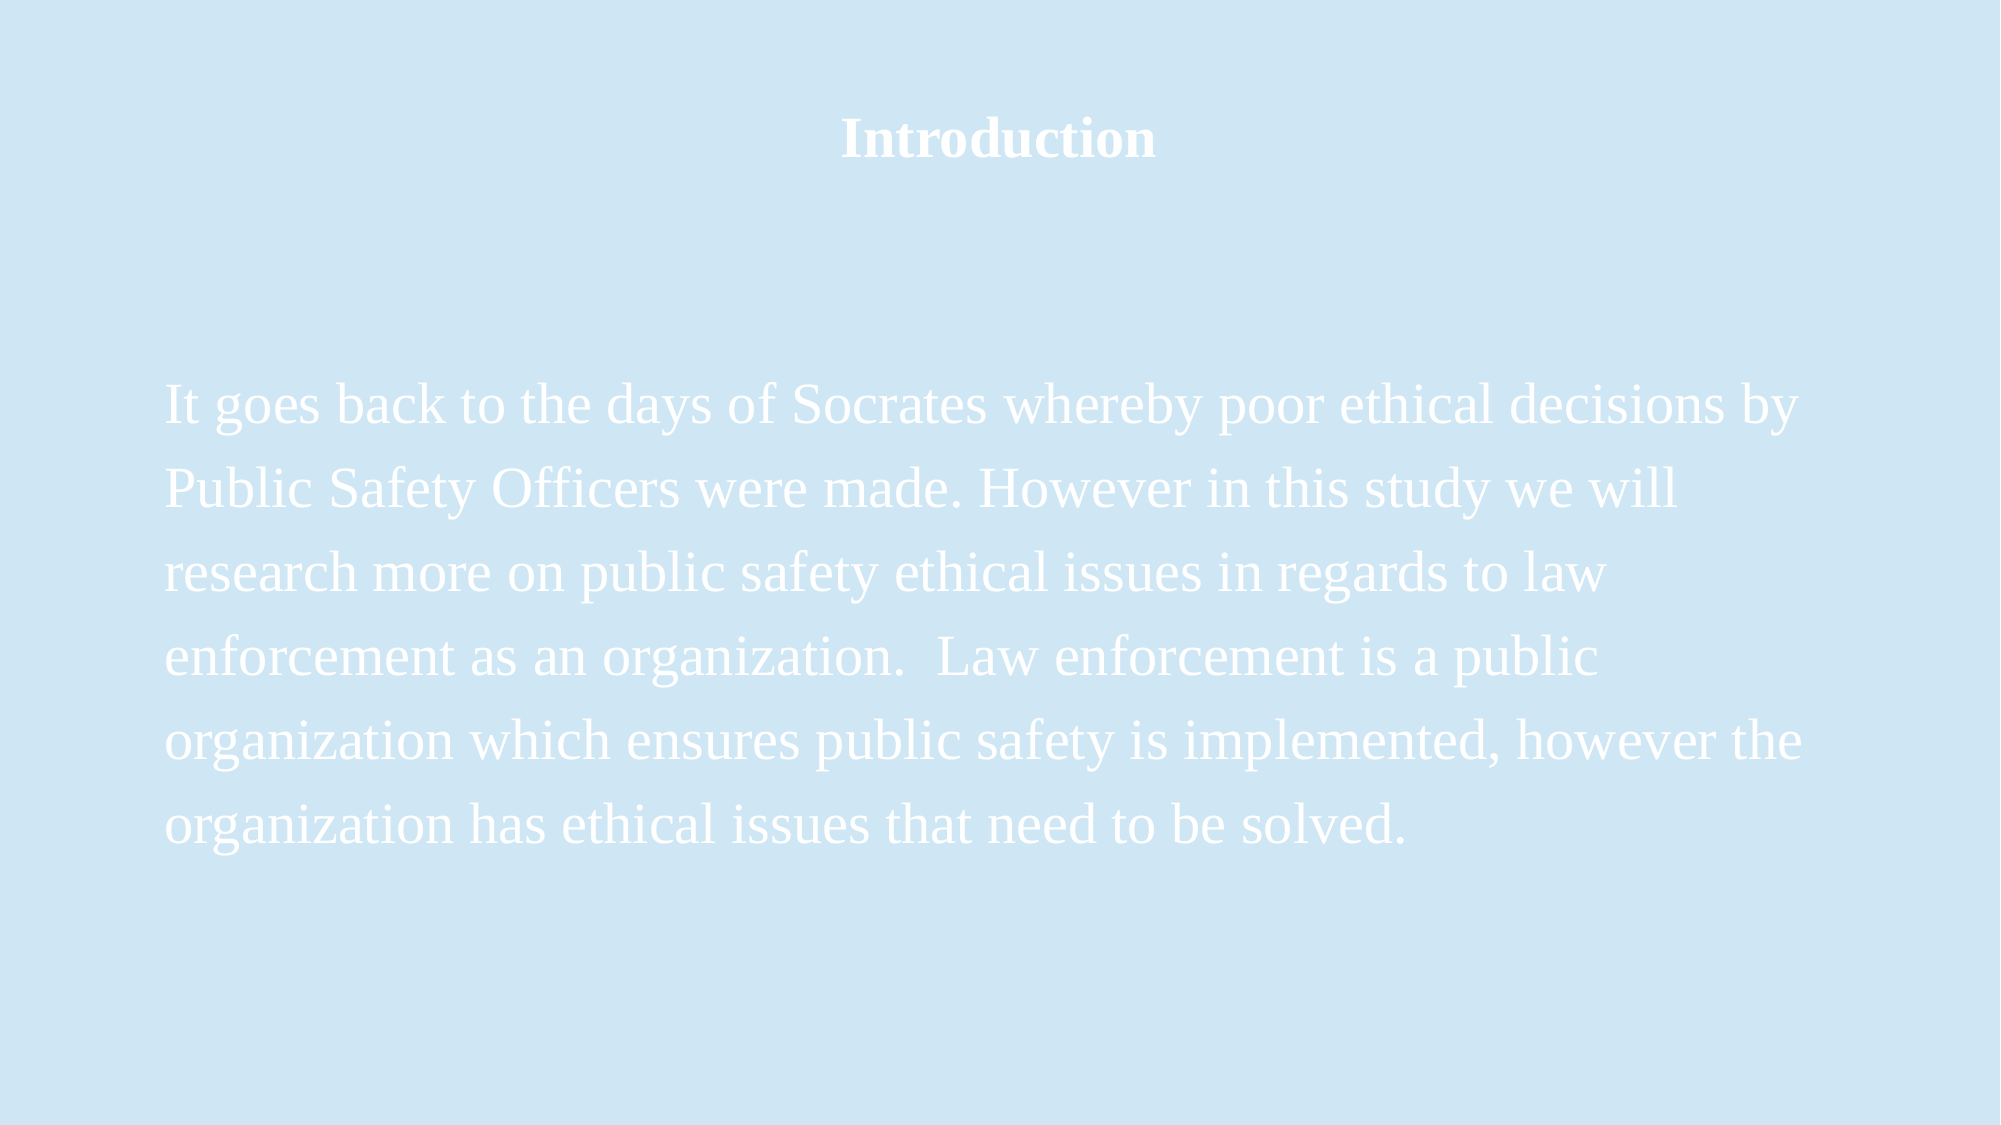

# Introduction
It goes back to the days of Socrates whereby poor ethical decisions by Public Safety Officers were made. However in this study we will research more on public safety ethical issues in regards to law enforcement as an organization. Law enforcement is a public organization which ensures public safety is implemented, however the organization has ethical issues that need to be solved.